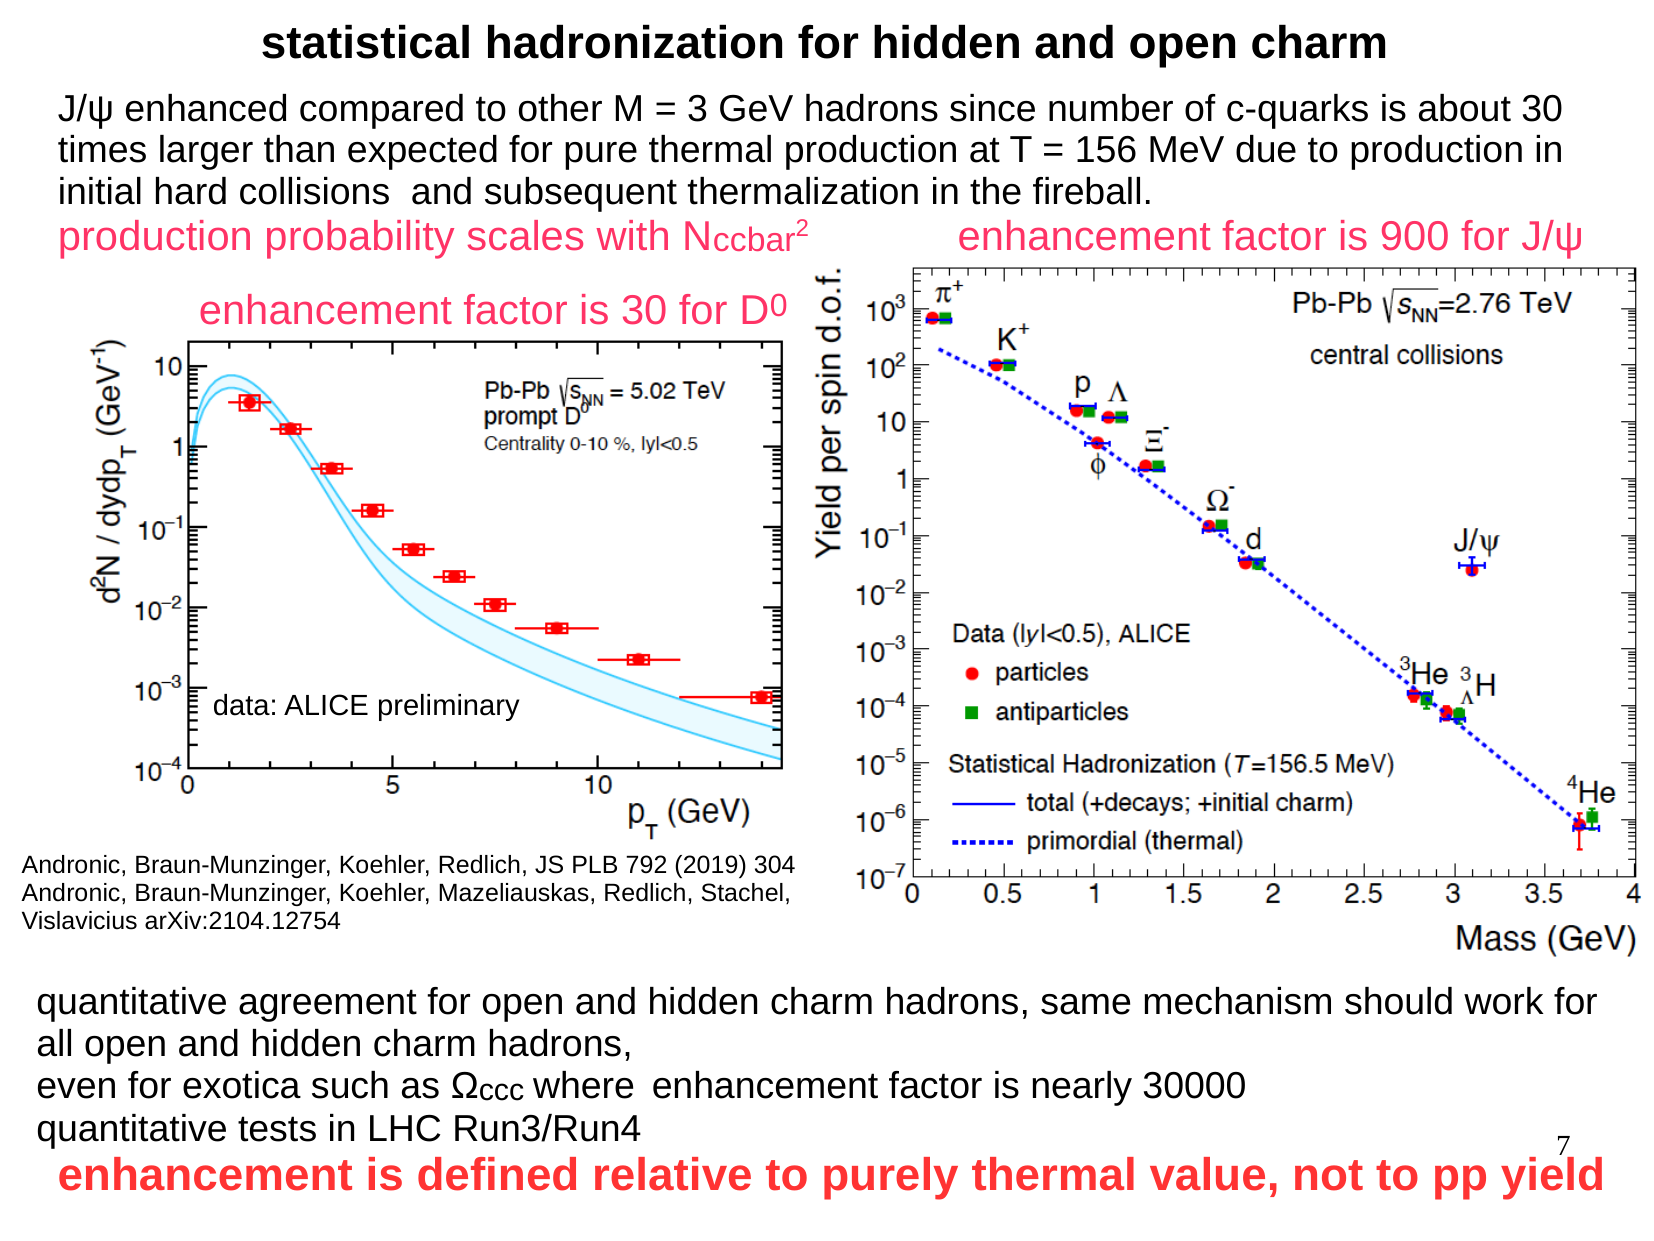

statistical hadronization for hidden and open charm
J/ψ enhanced compared to other M = 3 GeV hadrons since number of c-quarks is about 30 times larger than expected for pure thermal production at T = 156 MeV due to production in initial hard collisions and subsequent thermalization in the fireball.
production probability scales with Nccbar2 enhancement factor is 900 for J/ψ
enhancement factor is 30 for D0
data: ALICE preliminary
Andronic, Braun-Munzinger, Koehler, Redlich, JS PLB 792 (2019) 304 Andronic, Braun-Munzinger, Koehler, Mazeliauskas, Redlich, Stachel, Vislavicius arXiv:2104.12754
quantitative agreement for open and hidden charm hadrons, same mechanism should work for all open and hidden charm hadrons,
even for exotica such as Ωccc where enhancement factor is nearly 30000
quantitative tests in LHC Run3/Run4
enhancement is defined relative to purely thermal value, not to pp yield
7